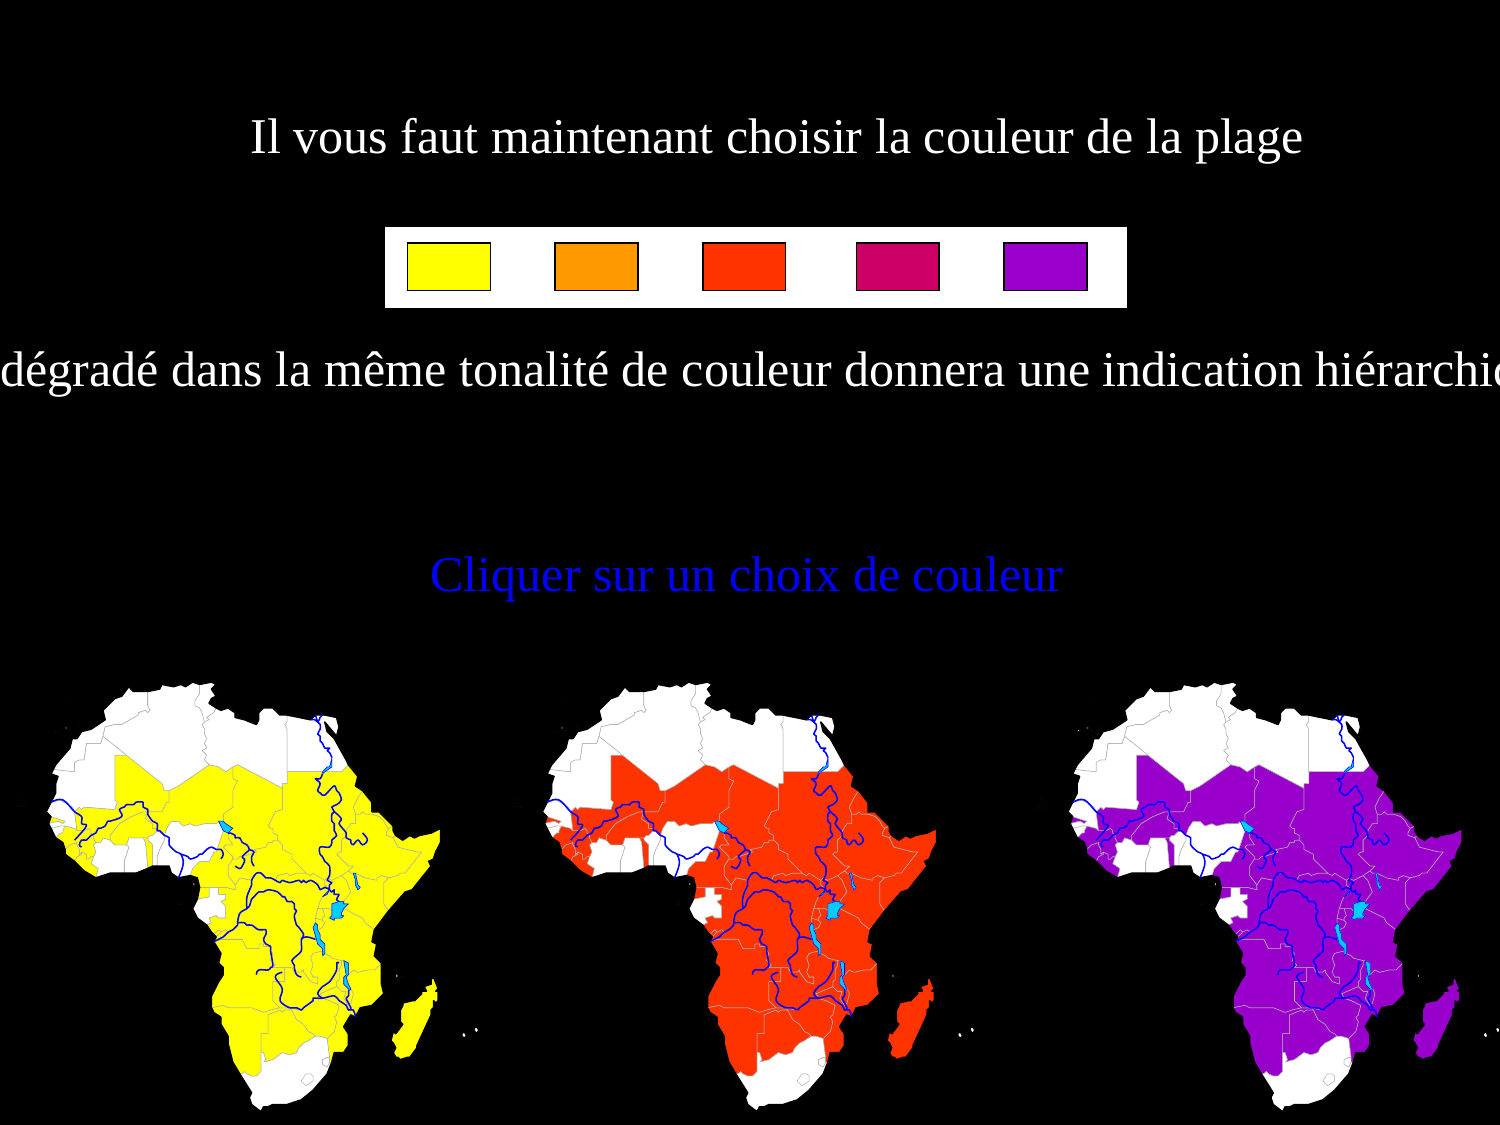

Il vous faut maintenant choisir la couleur de la plage
Un dégradé dans la même tonalité de couleur donnera une indication hiérarchique
Cliquer sur un choix de couleur